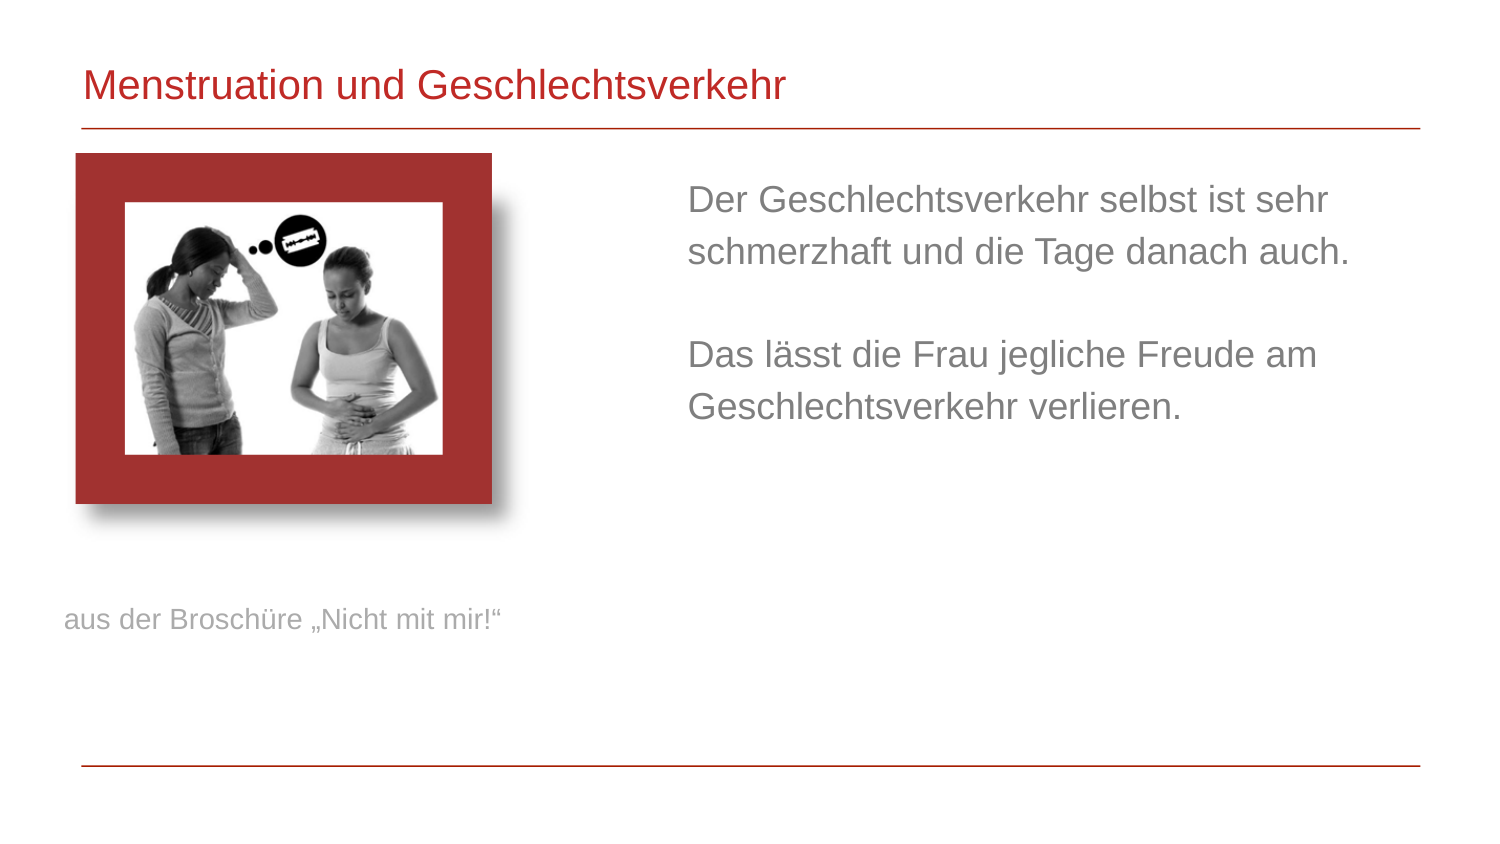

Menstruation und Geschlechtsverkehr
Der Geschlechtsverkehr selbst ist sehr schmerzhaft und die Tage danach auch.
Das lässt die Frau jegliche Freude am Geschlechtsverkehr verlieren.
aus der Broschüre „Nicht mit mir!“